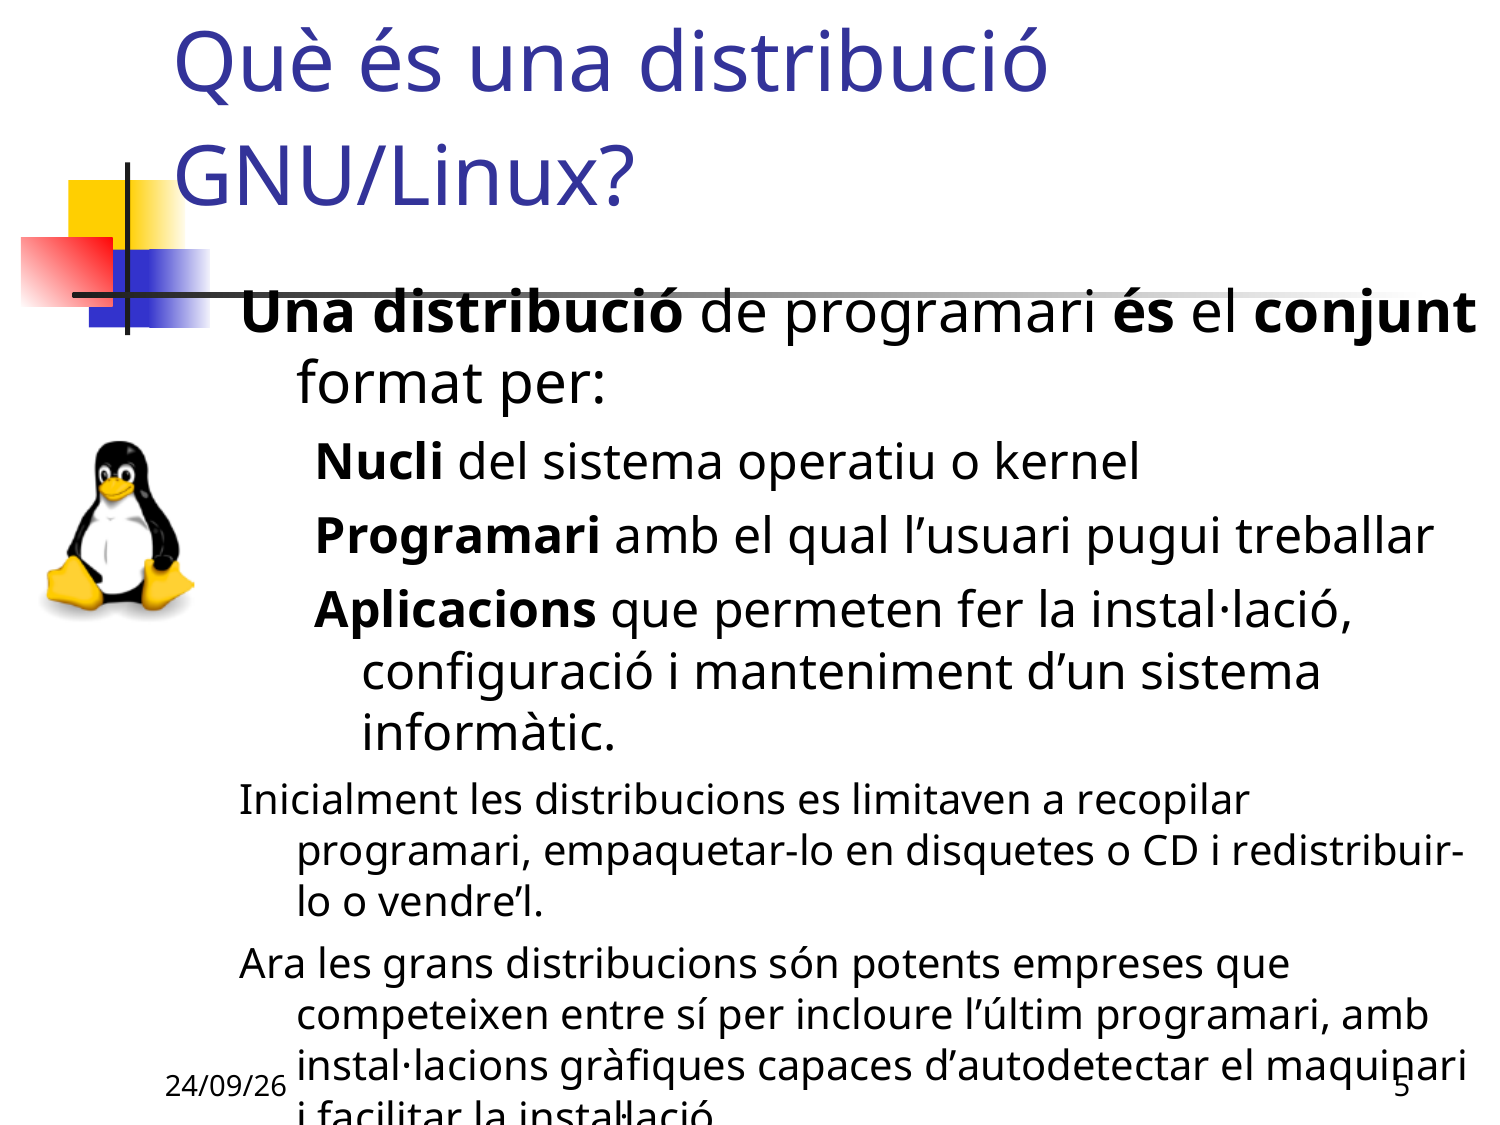

# Què és una distribució GNU/Linux?
Una distribució de programari és el conjunt format per:
Nucli del sistema operatiu o kernel
Programari amb el qual l’usuari pugui treballar
Aplicacions que permeten fer la instal·lació, configuració i manteniment d’un sistema informàtic.
Inicialment les distribucions es limitaven a recopilar programari, empaquetar-lo en disquetes o CD i redistribuir-lo o vendre’l.
Ara les grans distribucions són potents empreses que competeixen entre sí per incloure l’últim programari, amb instal·lacions gràfiques capaces d’autodetectar el maquinari i facilitar la instal·lació.
5